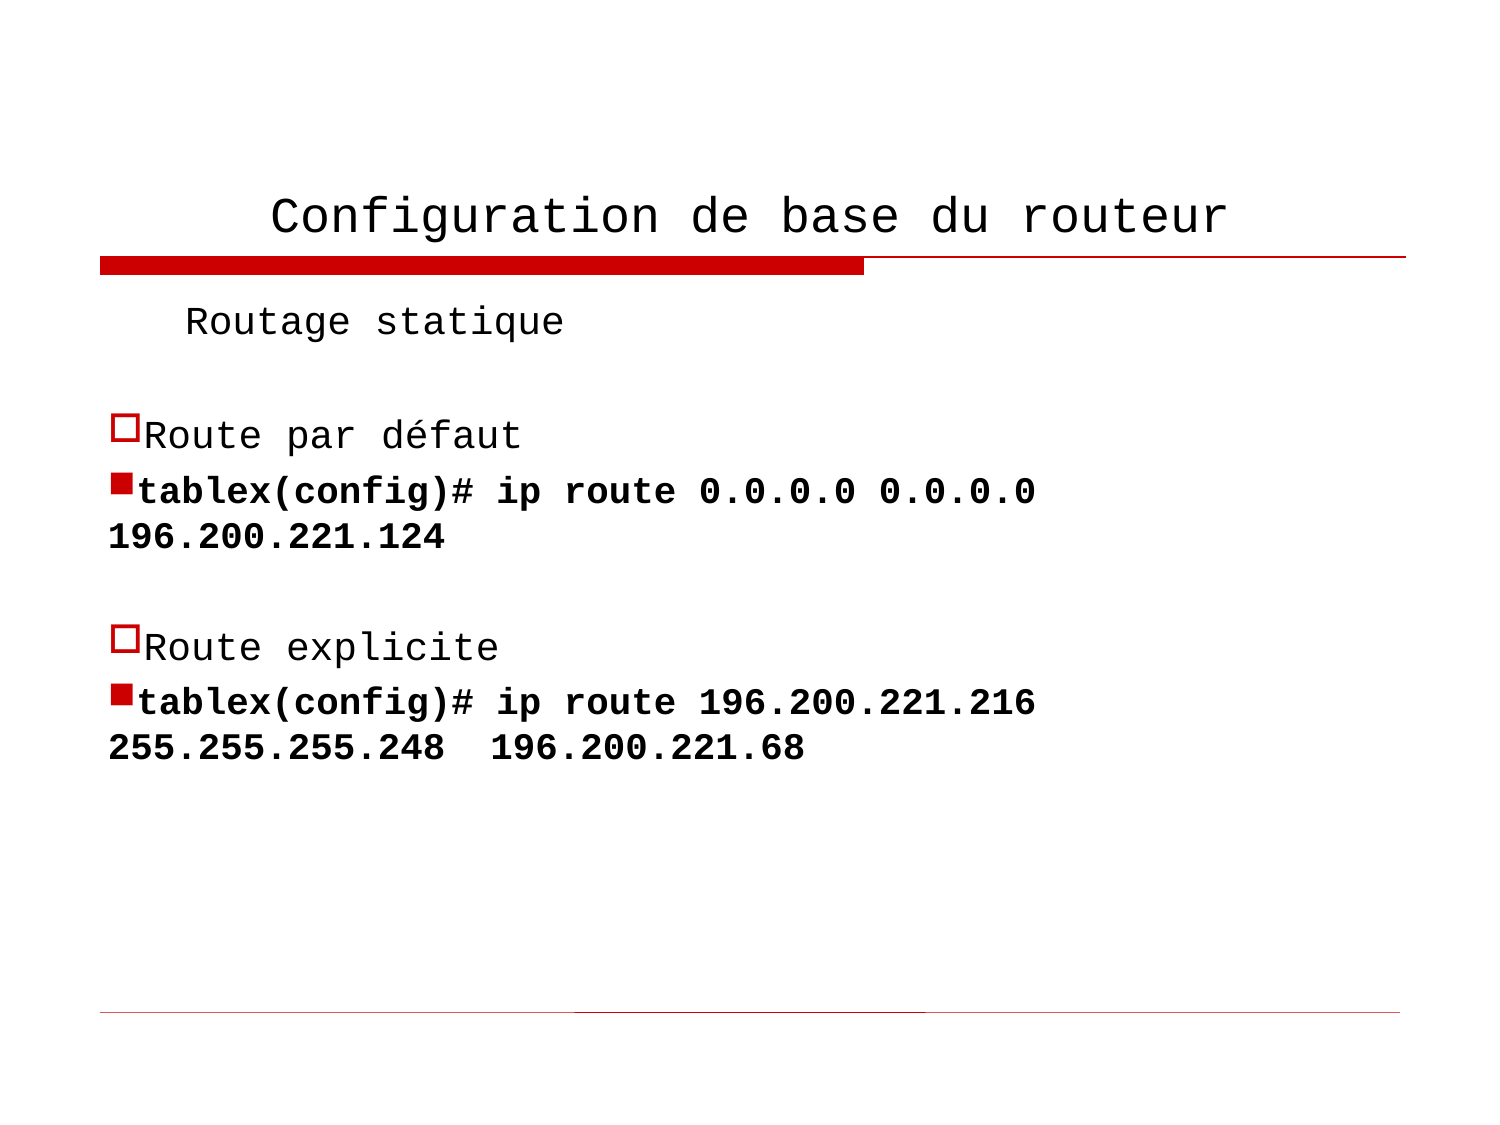

# Configuration de base du routeur
Routage statique
Route par défaut
tablex(config)# ip route 0.0.0.0 0.0.0.0 196.200.221.124
Route explicite
tablex(config)# ip route 196.200.221.216 255.255.255.248 196.200.221.68